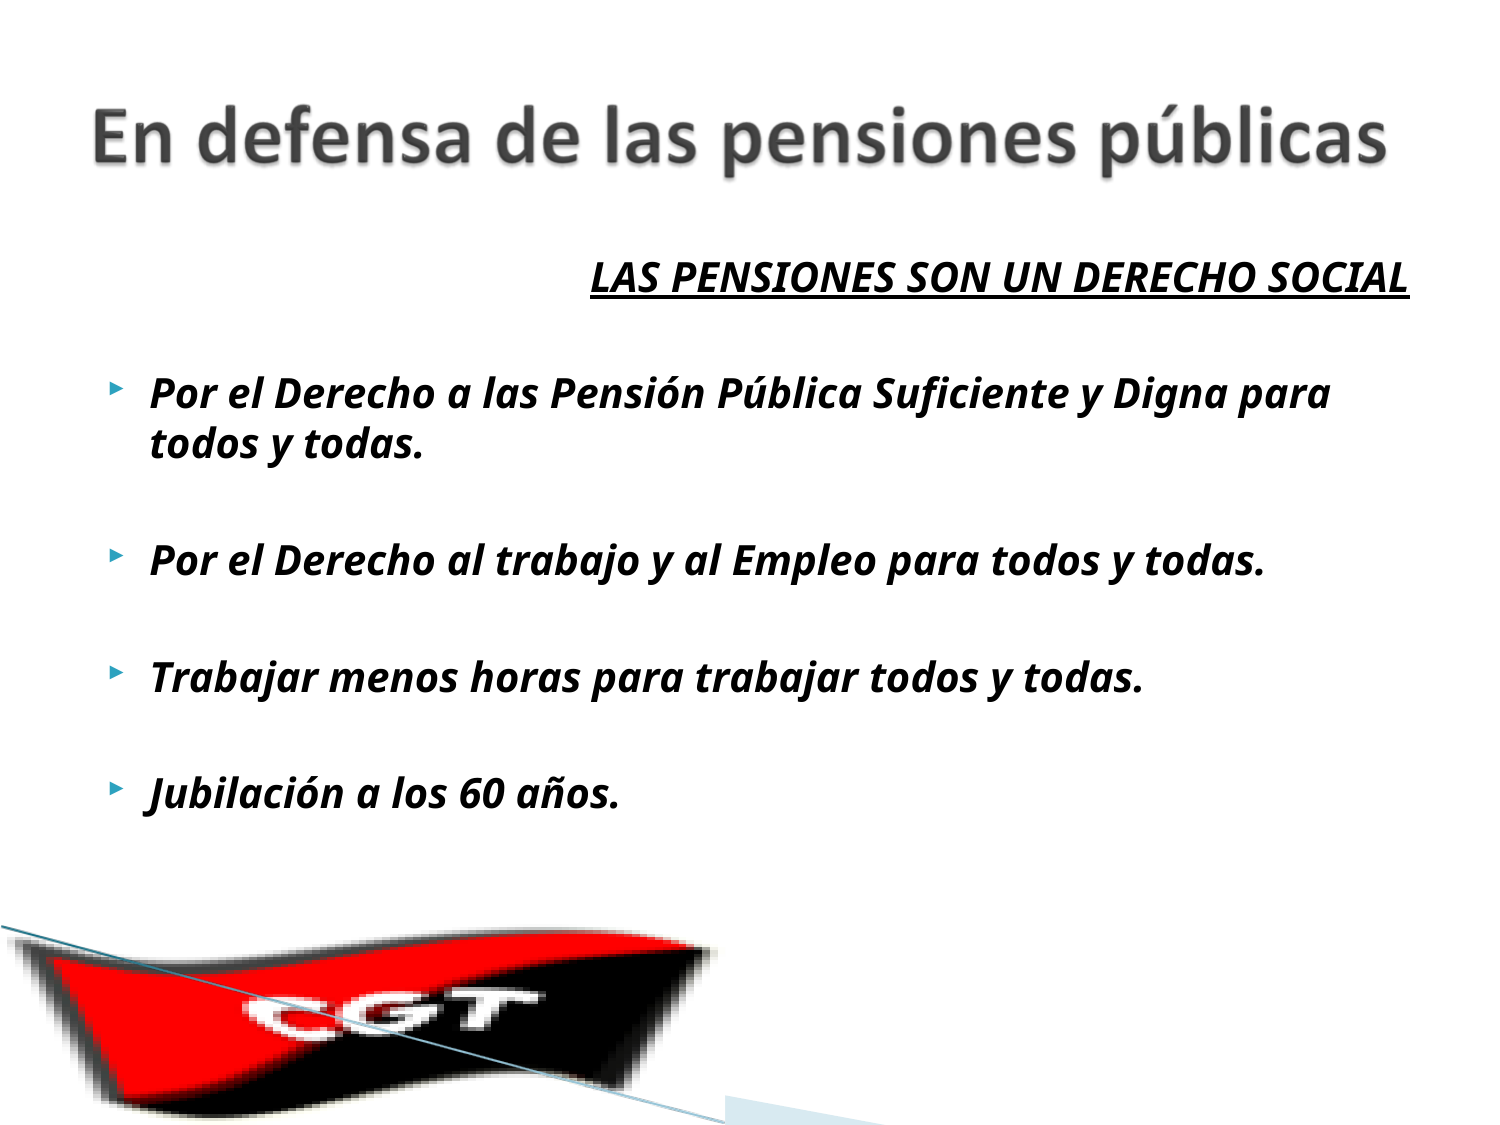

LAS PENSIONES SON UN DERECHO SOCIAL
Por el Derecho a las Pensión Pública Suficiente y Digna para todos y todas.
Por el Derecho al trabajo y al Empleo para todos y todas.
Trabajar menos horas para trabajar todos y todas.
Jubilación a los 60 años.